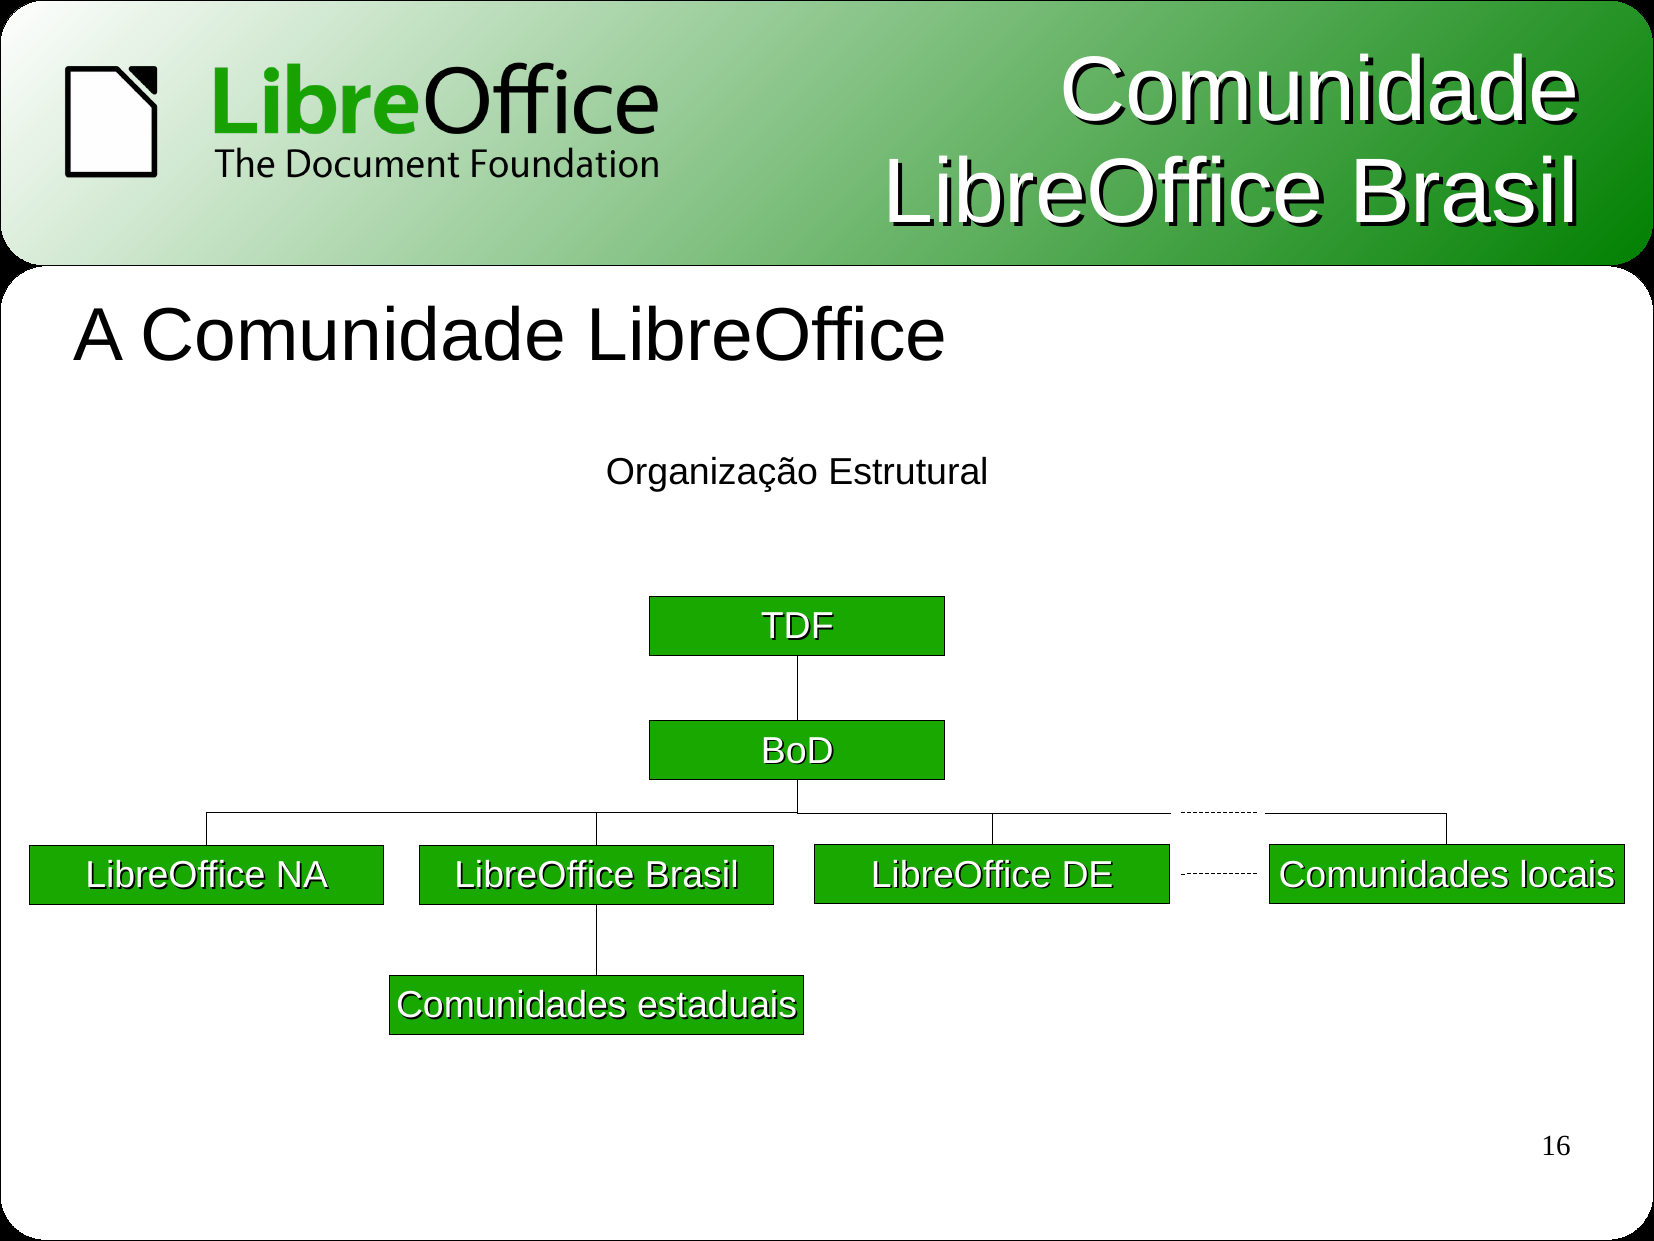

Comunidade LibreOffice Brasil
A Comunidade LibreOffice
Organização Estrutural
TDF
BoD
LibreOffice DE
Comunidades locais
LibreOffice NA
LibreOffice Brasil
Comunidades estaduais
16